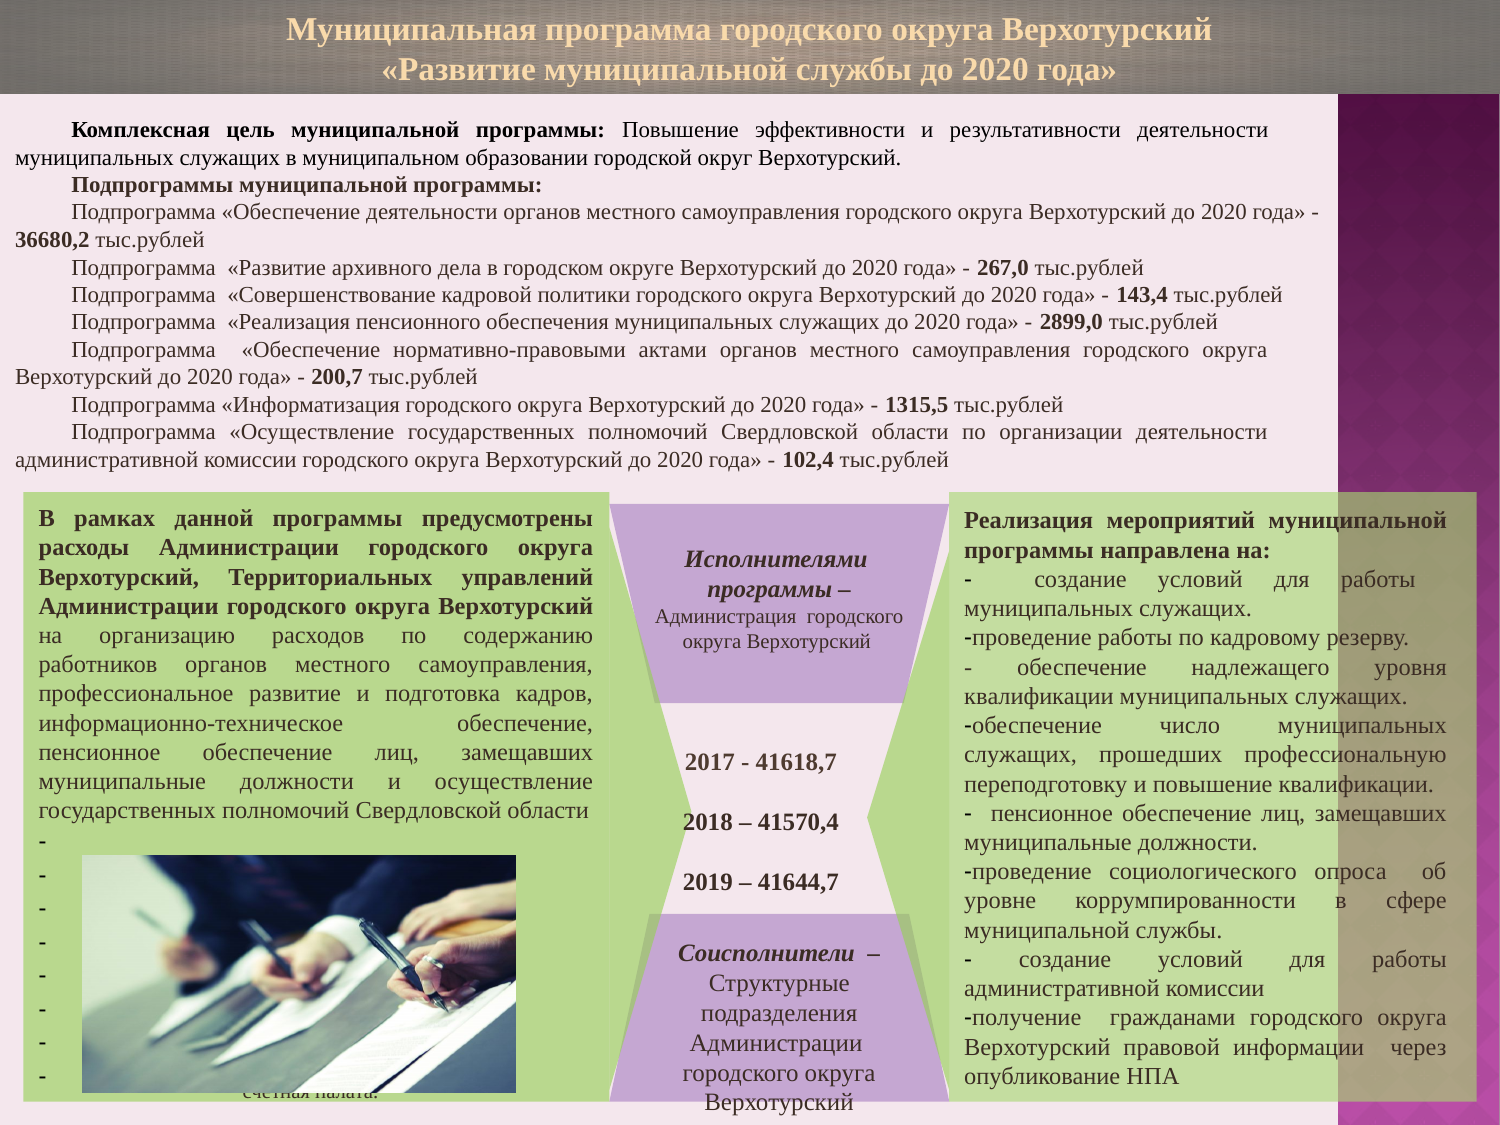

Муниципальная программа городского округа Верхотурский
«Развитие муниципальной службы до 2020 года»
Комплексная цель муниципальной программы: Повышение эффективности и результативности деятельности муниципальных служащих в муниципальном образовании городской округ Верхотурский.
Подпрограммы муниципальной программы:
Подпрограмма «Обеспечение деятельности органов местного самоуправления городского округа Верхотурский до 2020 года» - 36680,2 тыс.рублей
Подпрограмма «Развитие архивного дела в городском округе Верхотурский до 2020 года» - 267,0 тыс.рублей
Подпрограмма «Совершенствование кадровой политики городского округа Верхотурский до 2020 года» - 143,4 тыс.рублей
Подпрограмма «Реализация пенсионного обеспечения муниципальных служащих до 2020 года» - 2899,0 тыс.рублей
Подпрограмма «Обеспечение нормативно-правовыми актами органов местного самоуправления городского округа Верхотурский до 2020 года» - 200,7 тыс.рублей
Подпрограмма «Информатизация городского округа Верхотурский до 2020 года» - 1315,5 тыс.рублей
Подпрограмма «Осуществление государственных полномочий Свердловской области по организации деятельности административной комиссии городского округа Верхотурский до 2020 года» - 102,4 тыс.рублей
В рамках данной программы предусмотрены расходы Администрации городского округа Верхотурский, Территориальных управлений Администрации городского округа Верхотурский на организацию расходов по содержанию работников органов местного самоуправления, профессиональное развитие и подготовка кадров, информационно-техническое обеспечение, пенсионное обеспечение лиц, замещавших муниципальные должности и осуществление государственных полномочий Свердловской области
Реализация мероприятий муниципальной программы направлена на:
 создание условий для работы муниципальных служащих.
проведение работы по кадровому резерву.
- обеспечение надлежащего уровня квалификации муниципальных служащих.
обеспечение число муниципальных служащих, прошедших профессиональную переподготовку и повышение квалификации.
 пенсионное обеспечение лиц, замещавших муниципальные должности.
проведение социологического опроса об уровне коррумпированности в сфере муниципальной службы.
 создание условий для работы административной комиссии
получение гражданами городского округа Верхотурский правовой информации через опубликование НПА
Исполнителями программы –
Администрация городского округа Верхотурский
2017 - 41618,7
2018 – 41570,4
2019 – 41644,7
соадминистраторы –
Администрация города (структурные подразделения Администрации города, МКУ «Наш город», МКУ «МФЦ»), Дума города, Контрольно-счётная палата.
Соисполнители –
Структурные подразделения Администрации городского округа Верхотурский